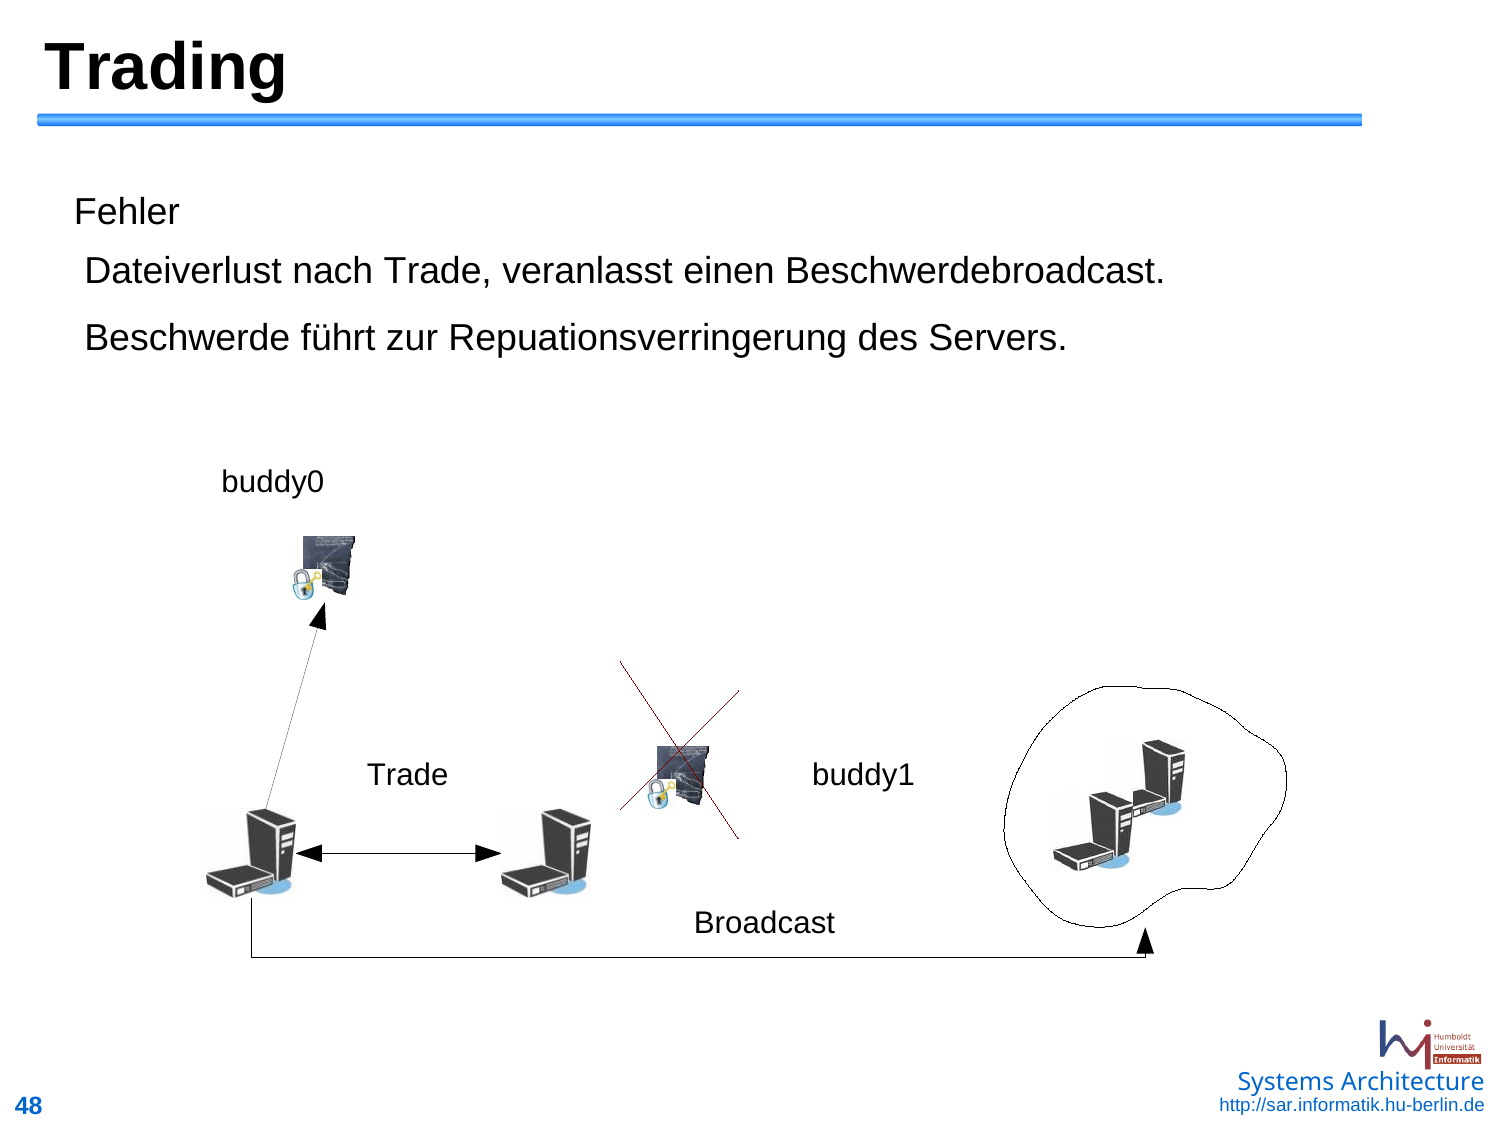

# Trading
Fehler
 Dateiverlust nach Trade, veranlasst einen Beschwerdebroadcast.
 Beschwerde führt zur Repuationsverringerung des Servers.
buddy0
Trade
buddy1
Broadcast